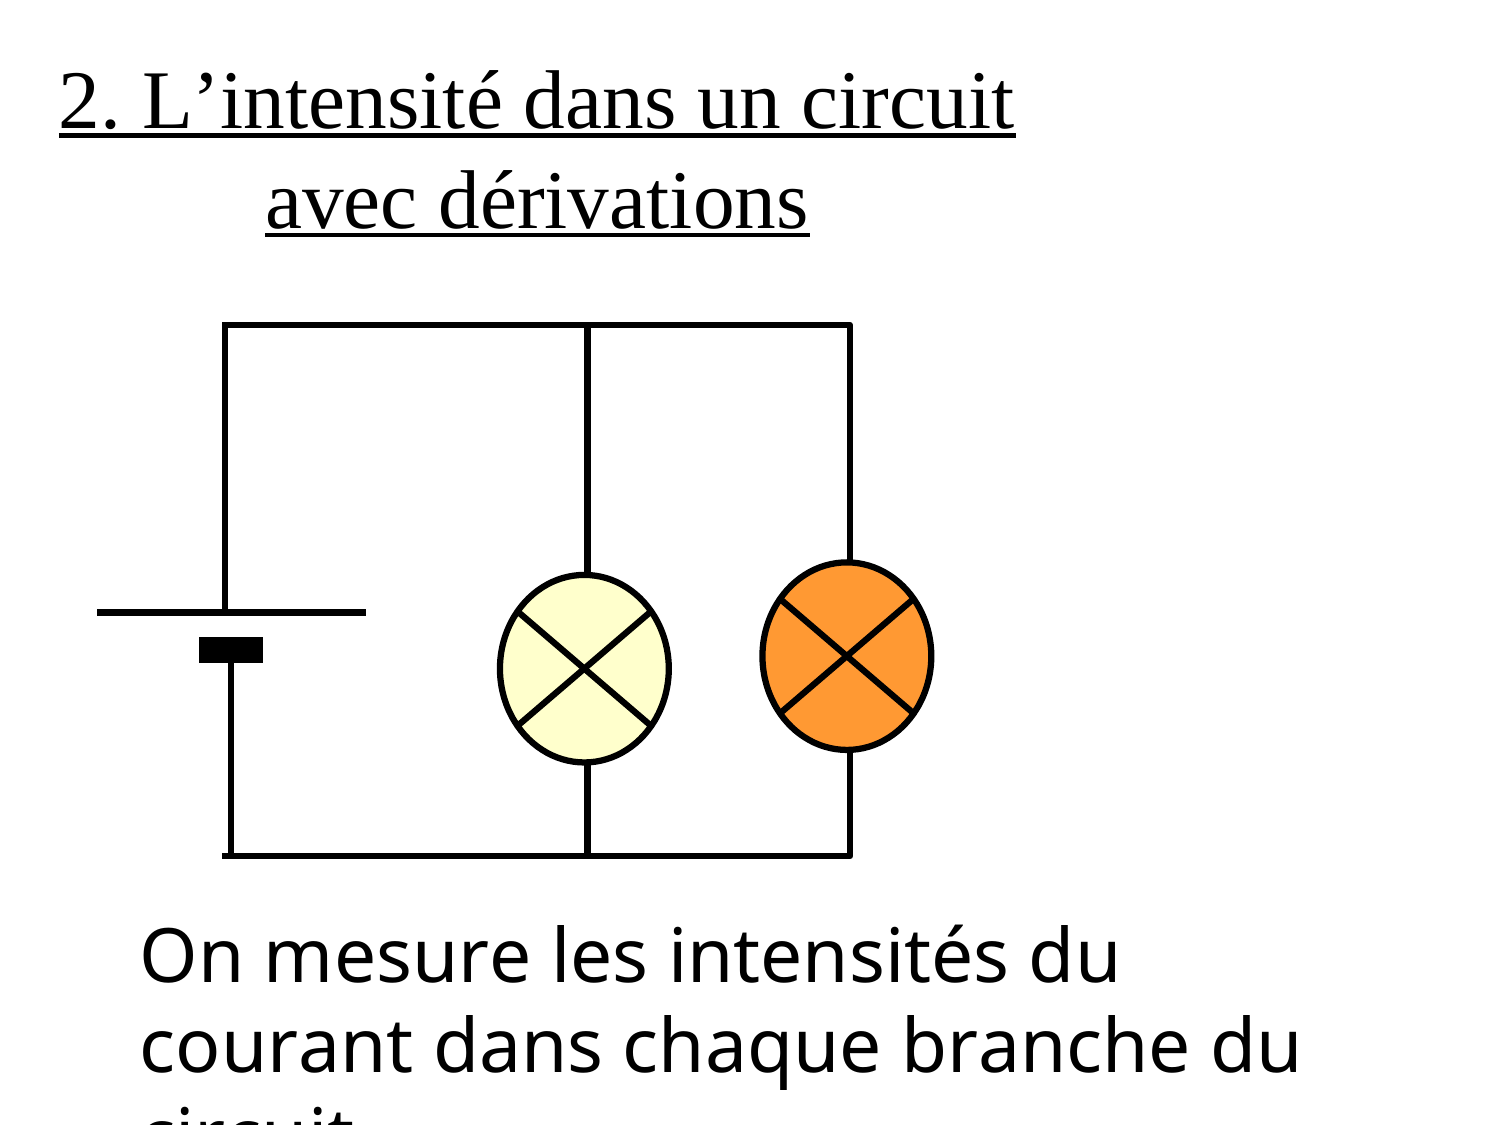

2. L’intensité dans un circuit avec dérivations
On mesure les intensités du courant dans chaque branche du circuit.